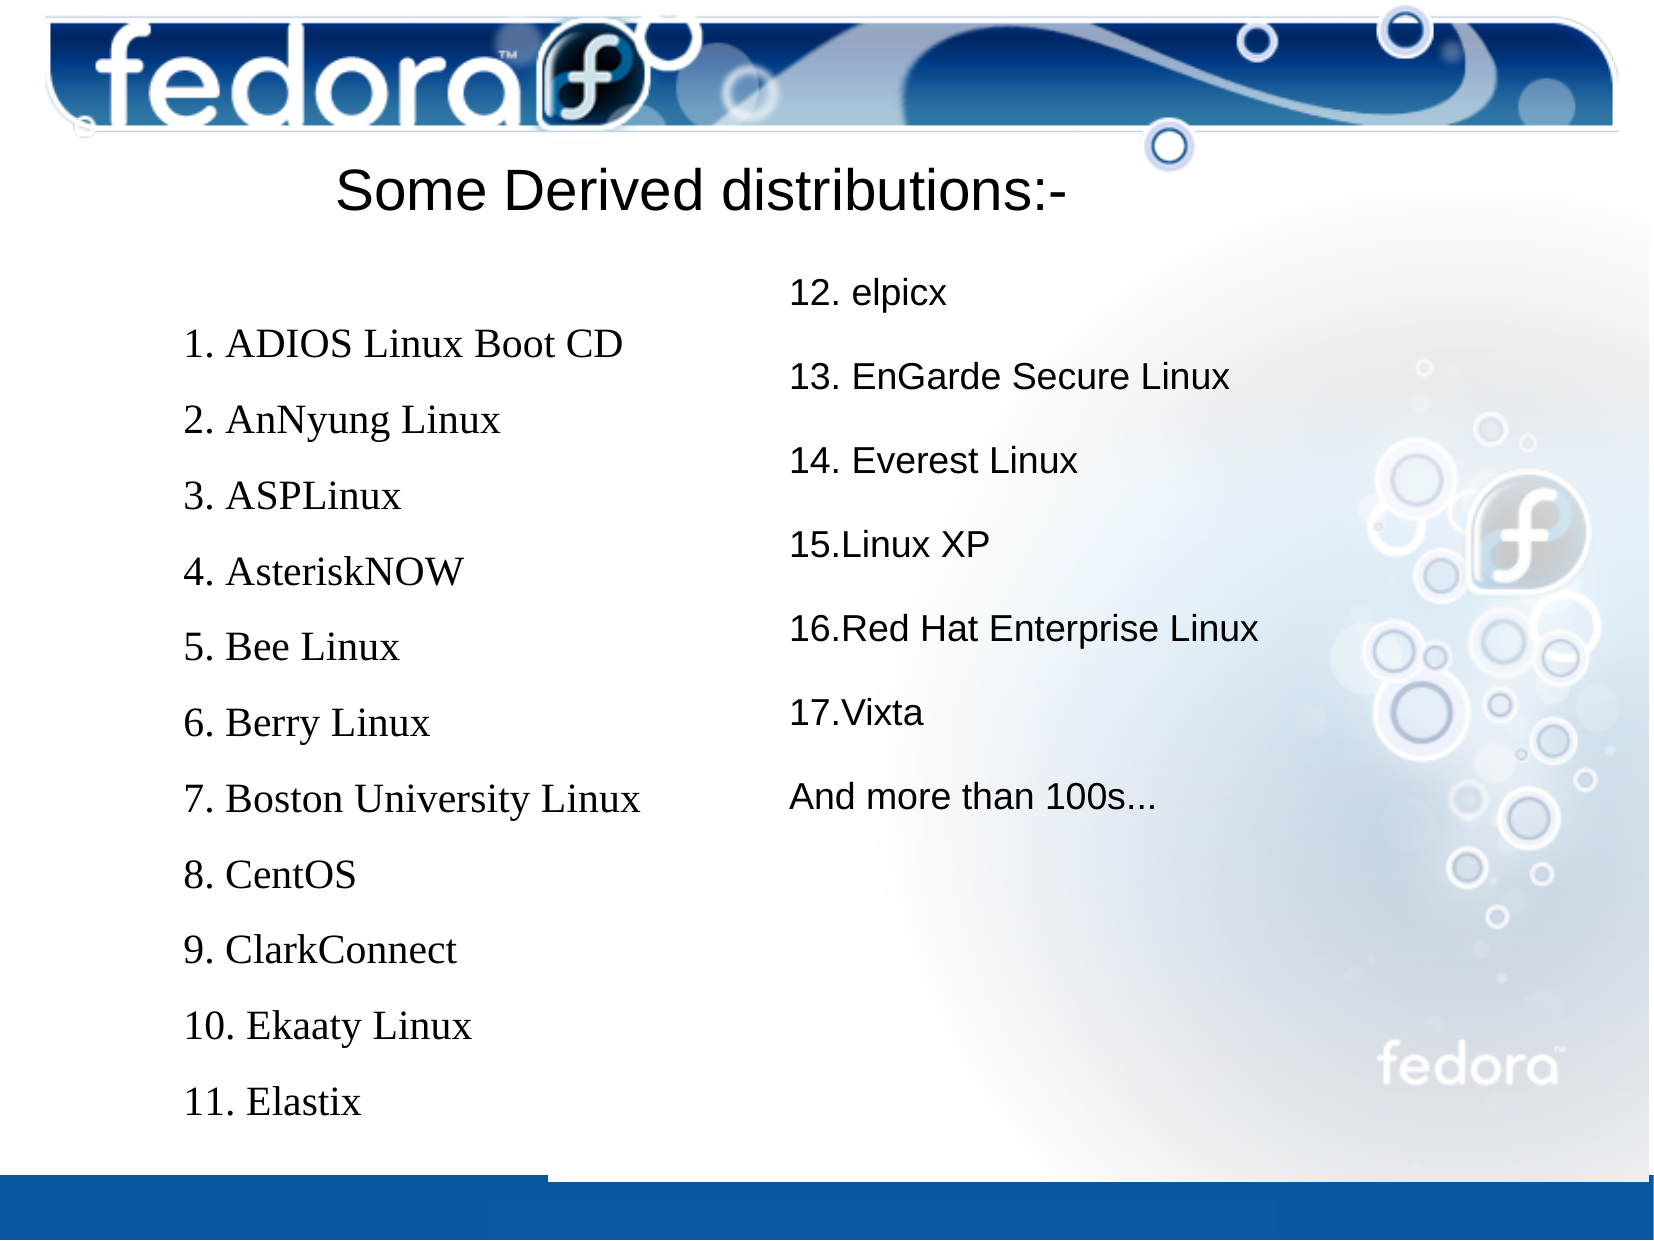

Some Derived distributions:-
12. elpicx
13. EnGarde Secure Linux
14. Everest Linux
15.Linux XP
16.Red Hat Enterprise Linux
17.Vixta
And more than 100s...
# 1. ADIOS Linux Boot CD
2. AnNyung Linux
3. ASPLinux
4. AsteriskNOW
5. Bee Linux
6. Berry Linux
7. Boston University Linux
8. CentOS
9. ClarkConnect
10. Ekaaty Linux
11. Elastix